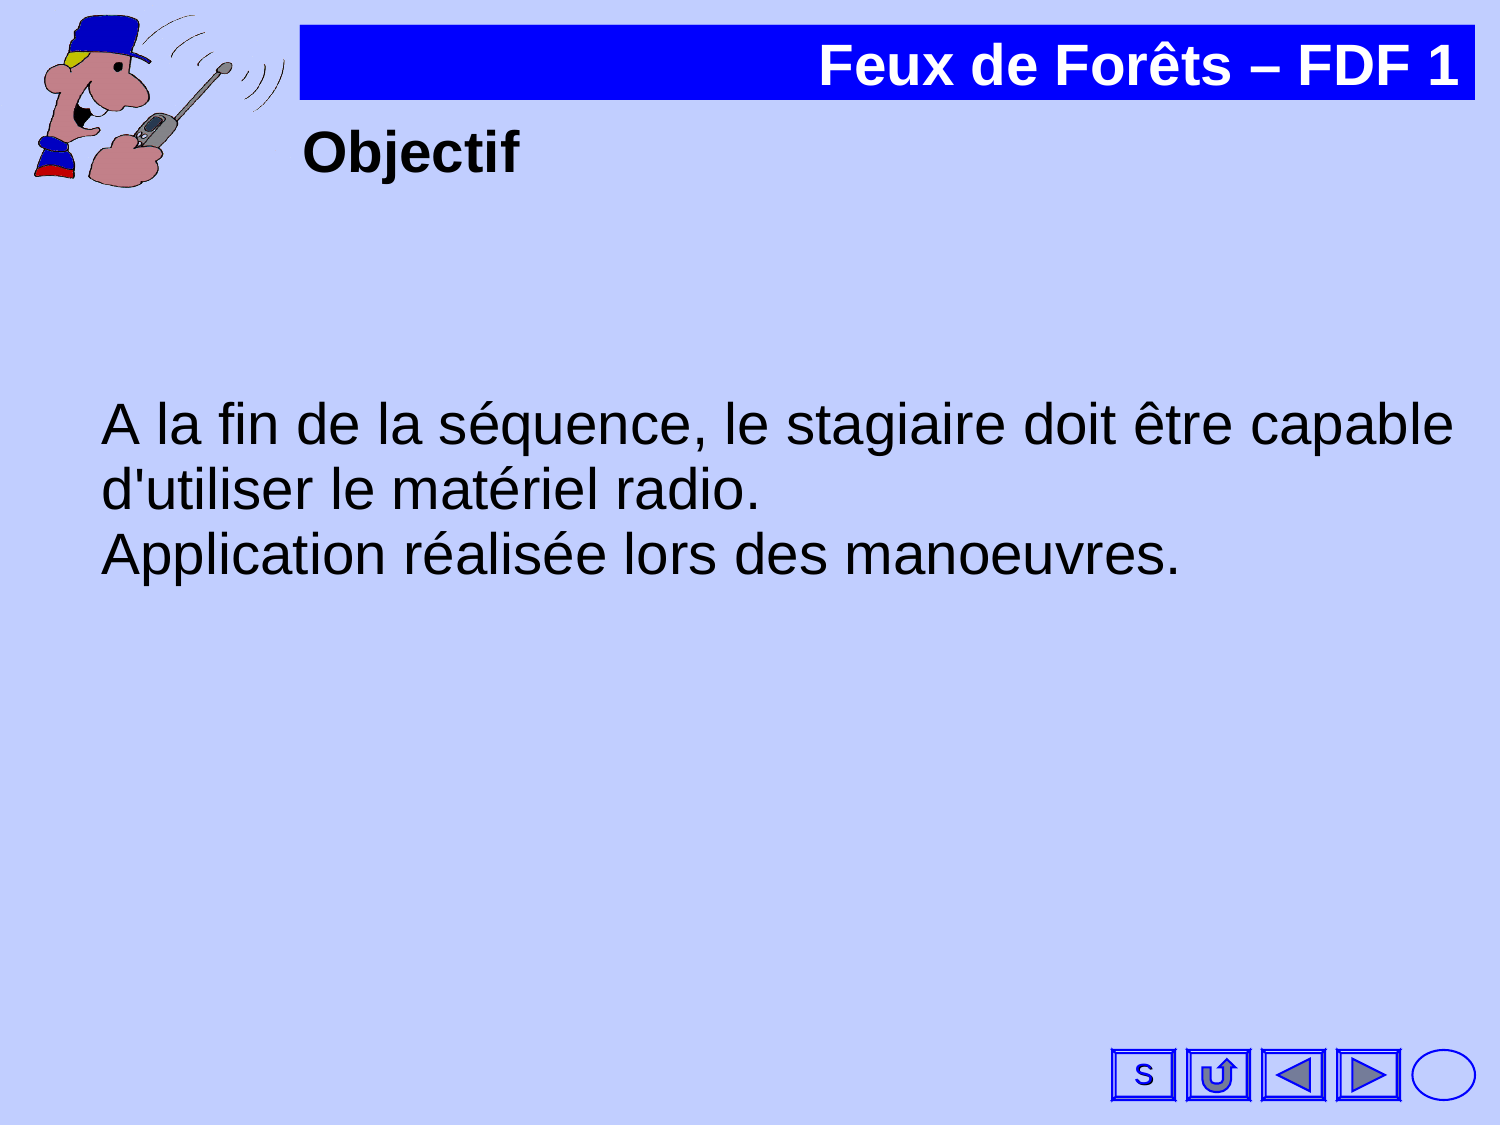

Feux de Forêts – FDF 1
Objectif
A la fin de la séquence, le stagiaire doit être capable
d'utiliser le matériel radio.
Application réalisée lors des manoeuvres.